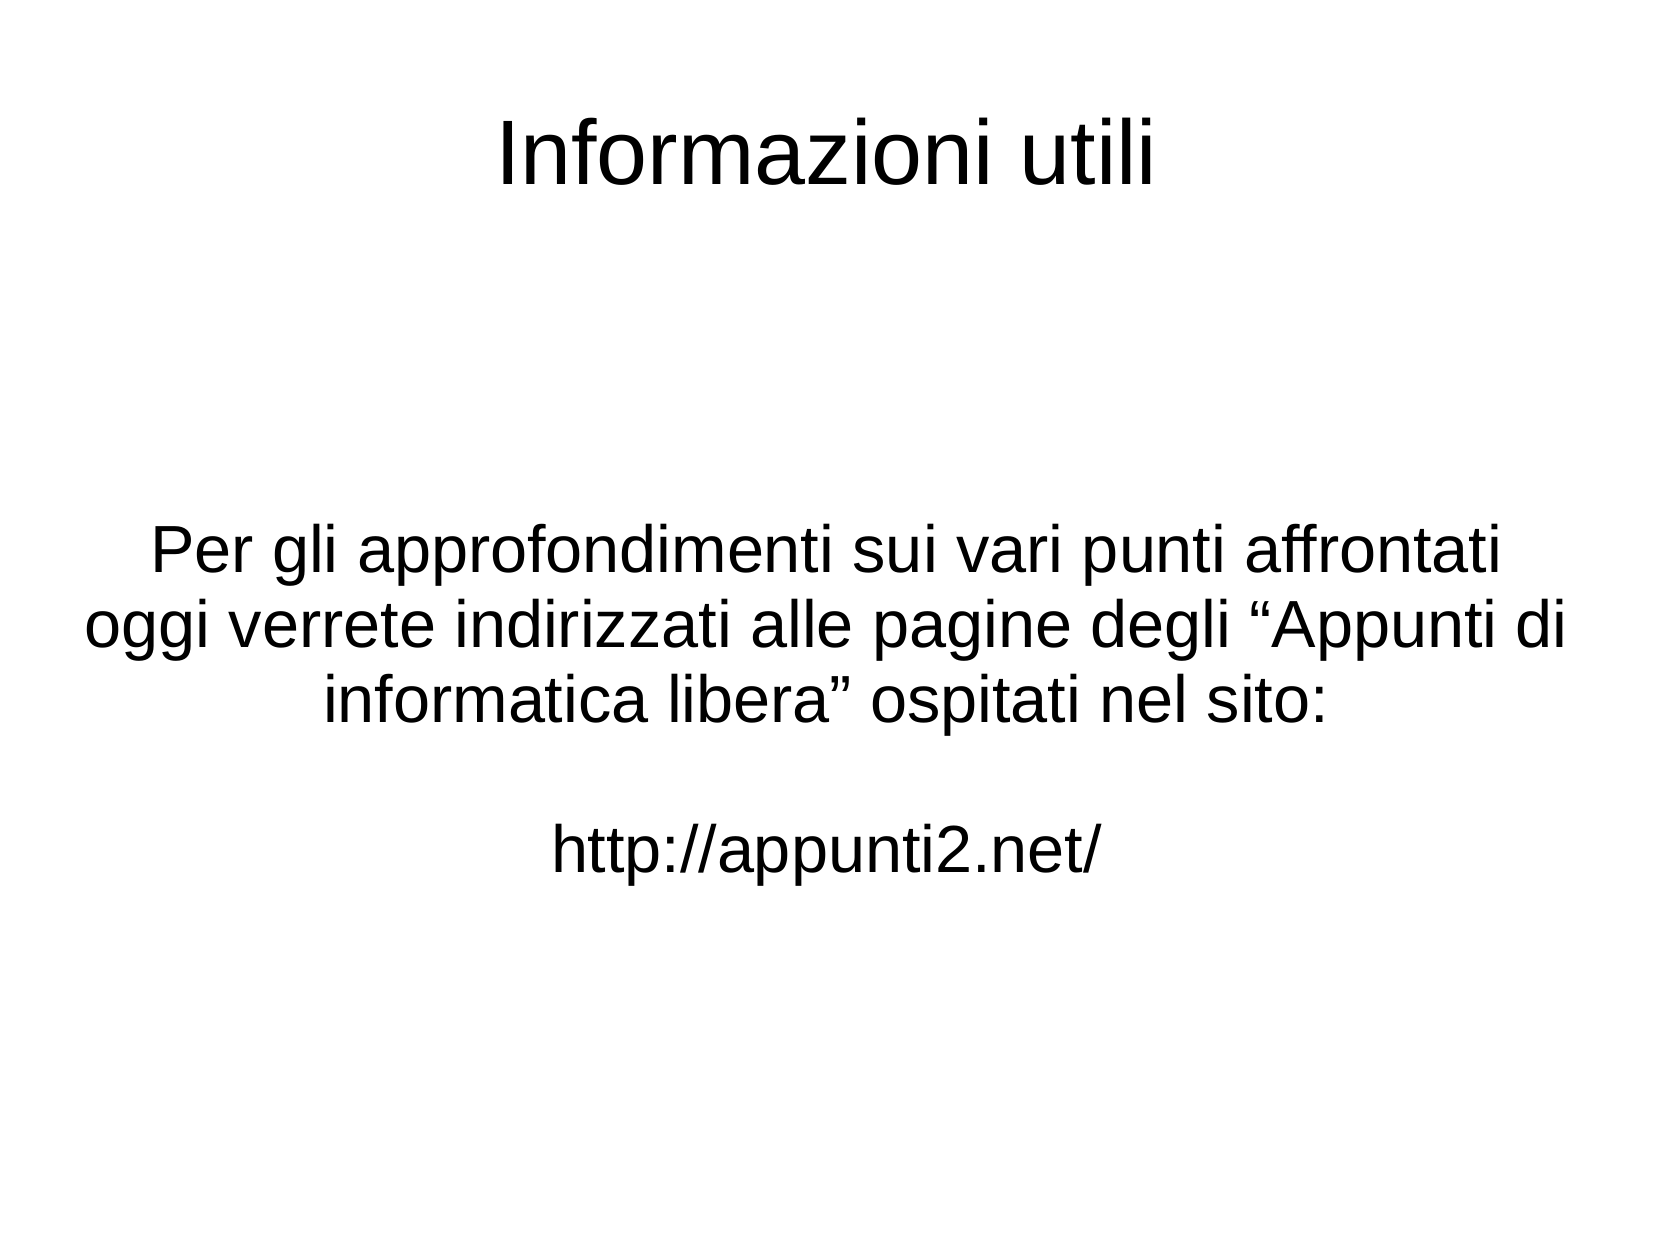

Informazioni utili
# Per gli approfondimenti sui vari punti affrontati oggi verrete indirizzati alle pagine degli “Appunti di informatica libera” ospitati nel sito:
http://appunti2.net/